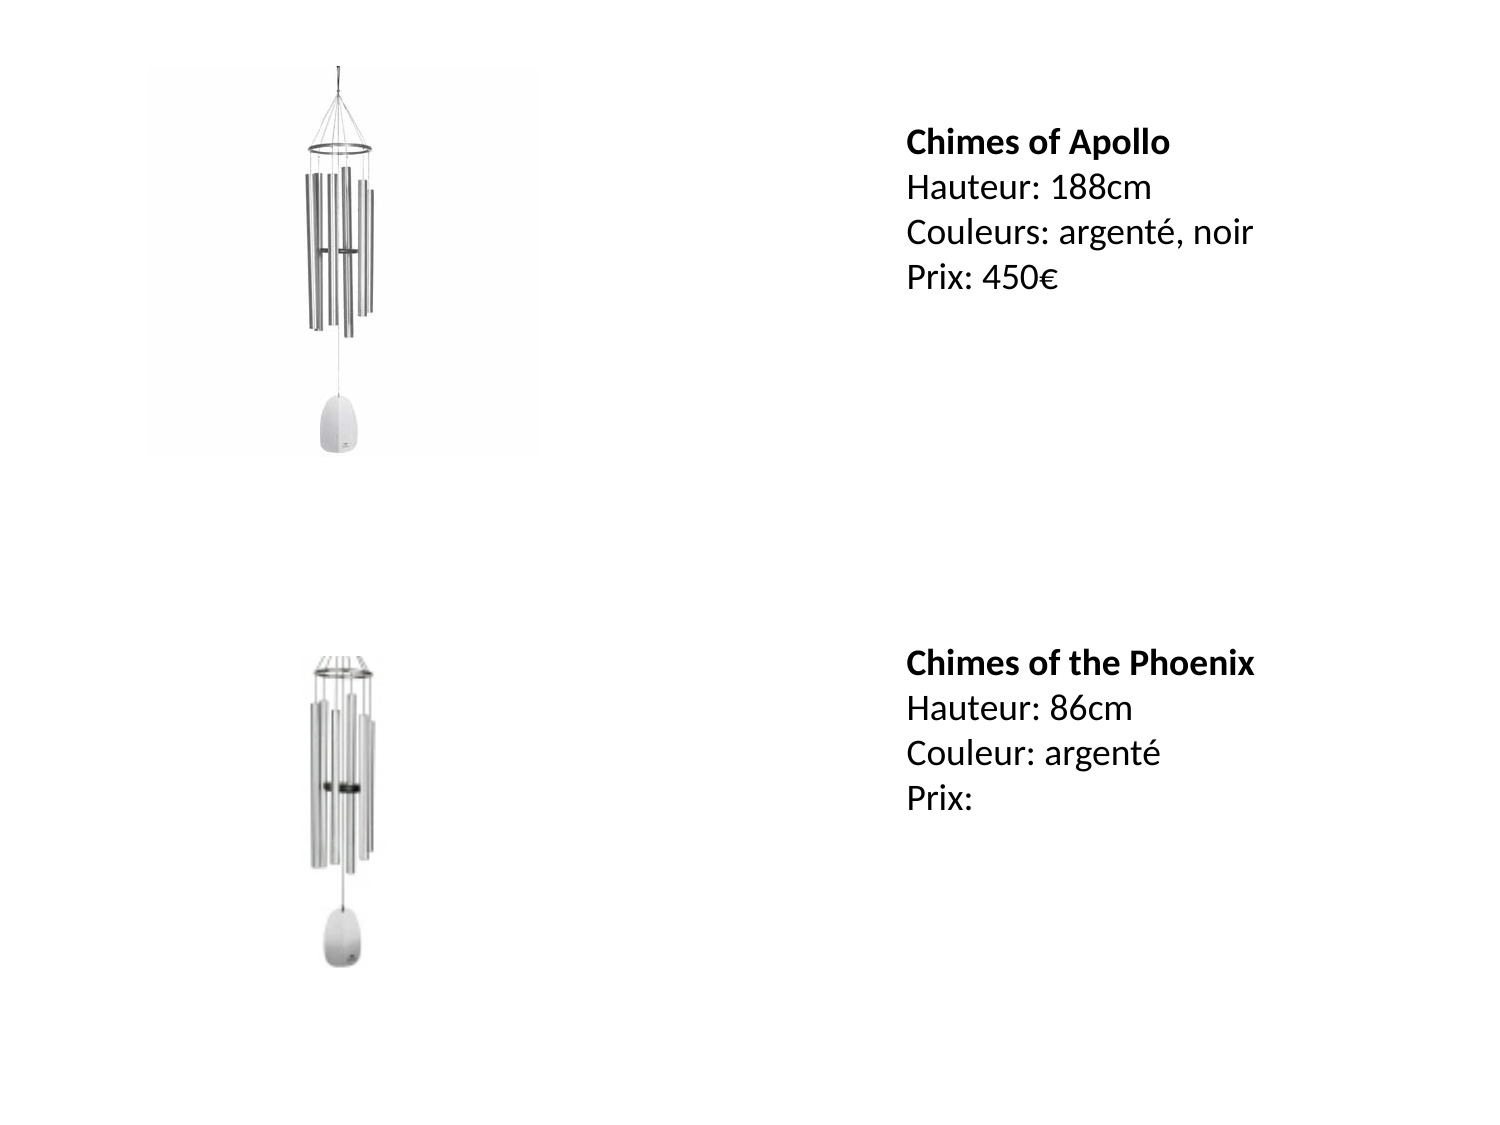

Chimes of Apollo
Hauteur: 188cm
Couleurs: argenté, noir
Prix: 450€
Chimes of the Phoenix
Hauteur: 86cm
Couleur: argenté
Prix: